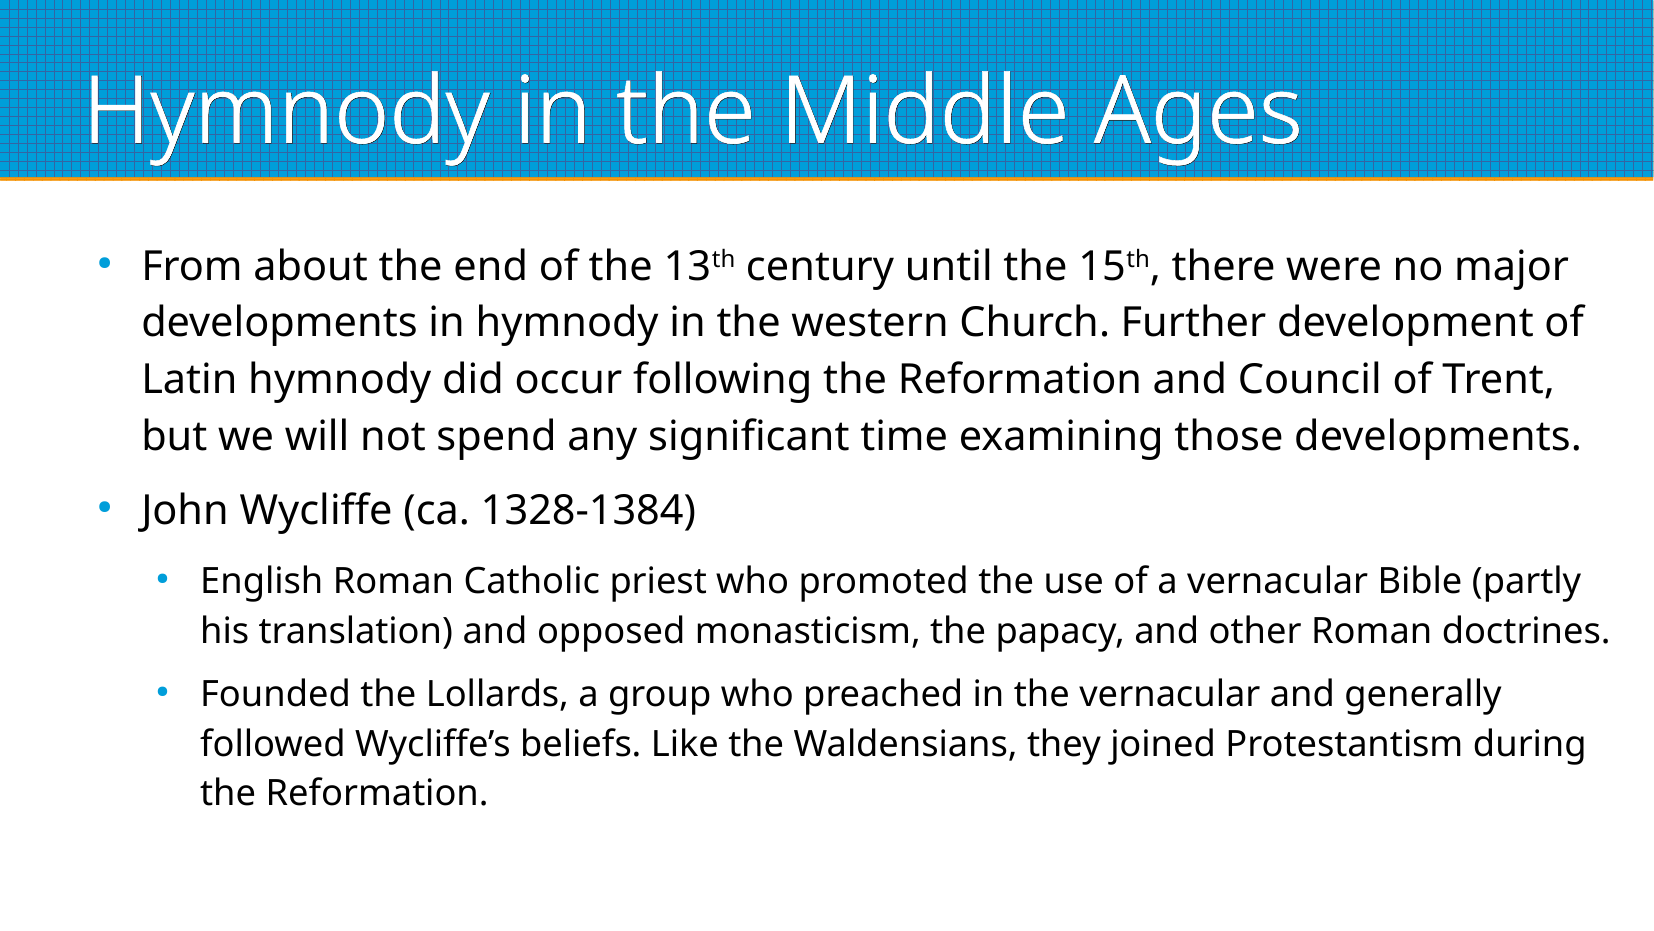

# Hymnody in the Middle Ages
From about the end of the 13th century until the 15th, there were no major developments in hymnody in the western Church. Further development of Latin hymnody did occur following the Reformation and Council of Trent, but we will not spend any significant time examining those developments.
John Wycliffe (ca. 1328-1384)
English Roman Catholic priest who promoted the use of a vernacular Bible (partly his translation) and opposed monasticism, the papacy, and other Roman doctrines.
Founded the Lollards, a group who preached in the vernacular and generally followed Wycliffe’s beliefs. Like the Waldensians, they joined Protestantism during the Reformation.